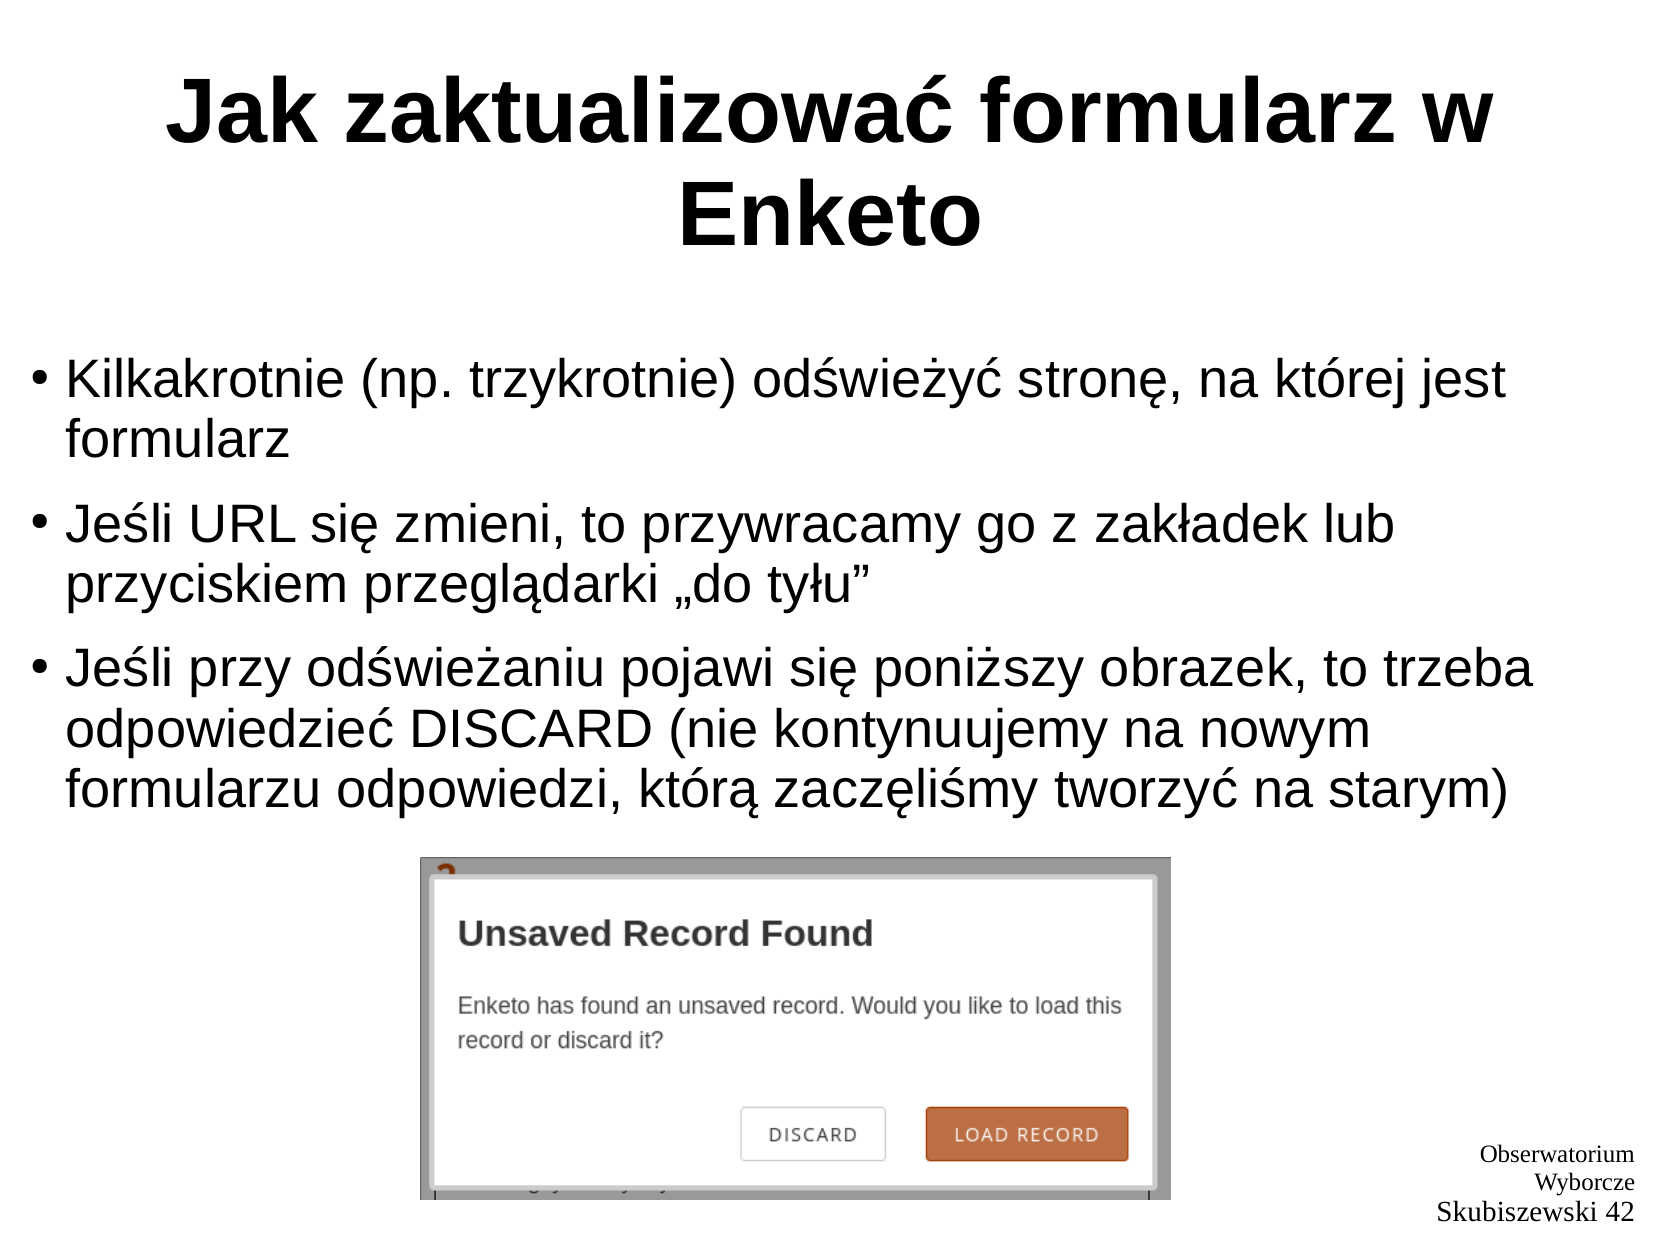

# Jak zaktualizować formularz w Enketo
Kilkakrotnie (np. trzykrotnie) odświeżyć stronę, na której jest formularz
Jeśli URL się zmieni, to przywracamy go z zakładek lub przyciskiem przeglądarki „do tyłu”
Jeśli przy odświeżaniu pojawi się poniższy obrazek, to trzeba odpowiedzieć DISCARD (nie kontynuujemy na nowym formularzu odpowiedzi, którą zaczęliśmy tworzyć na starym)
42